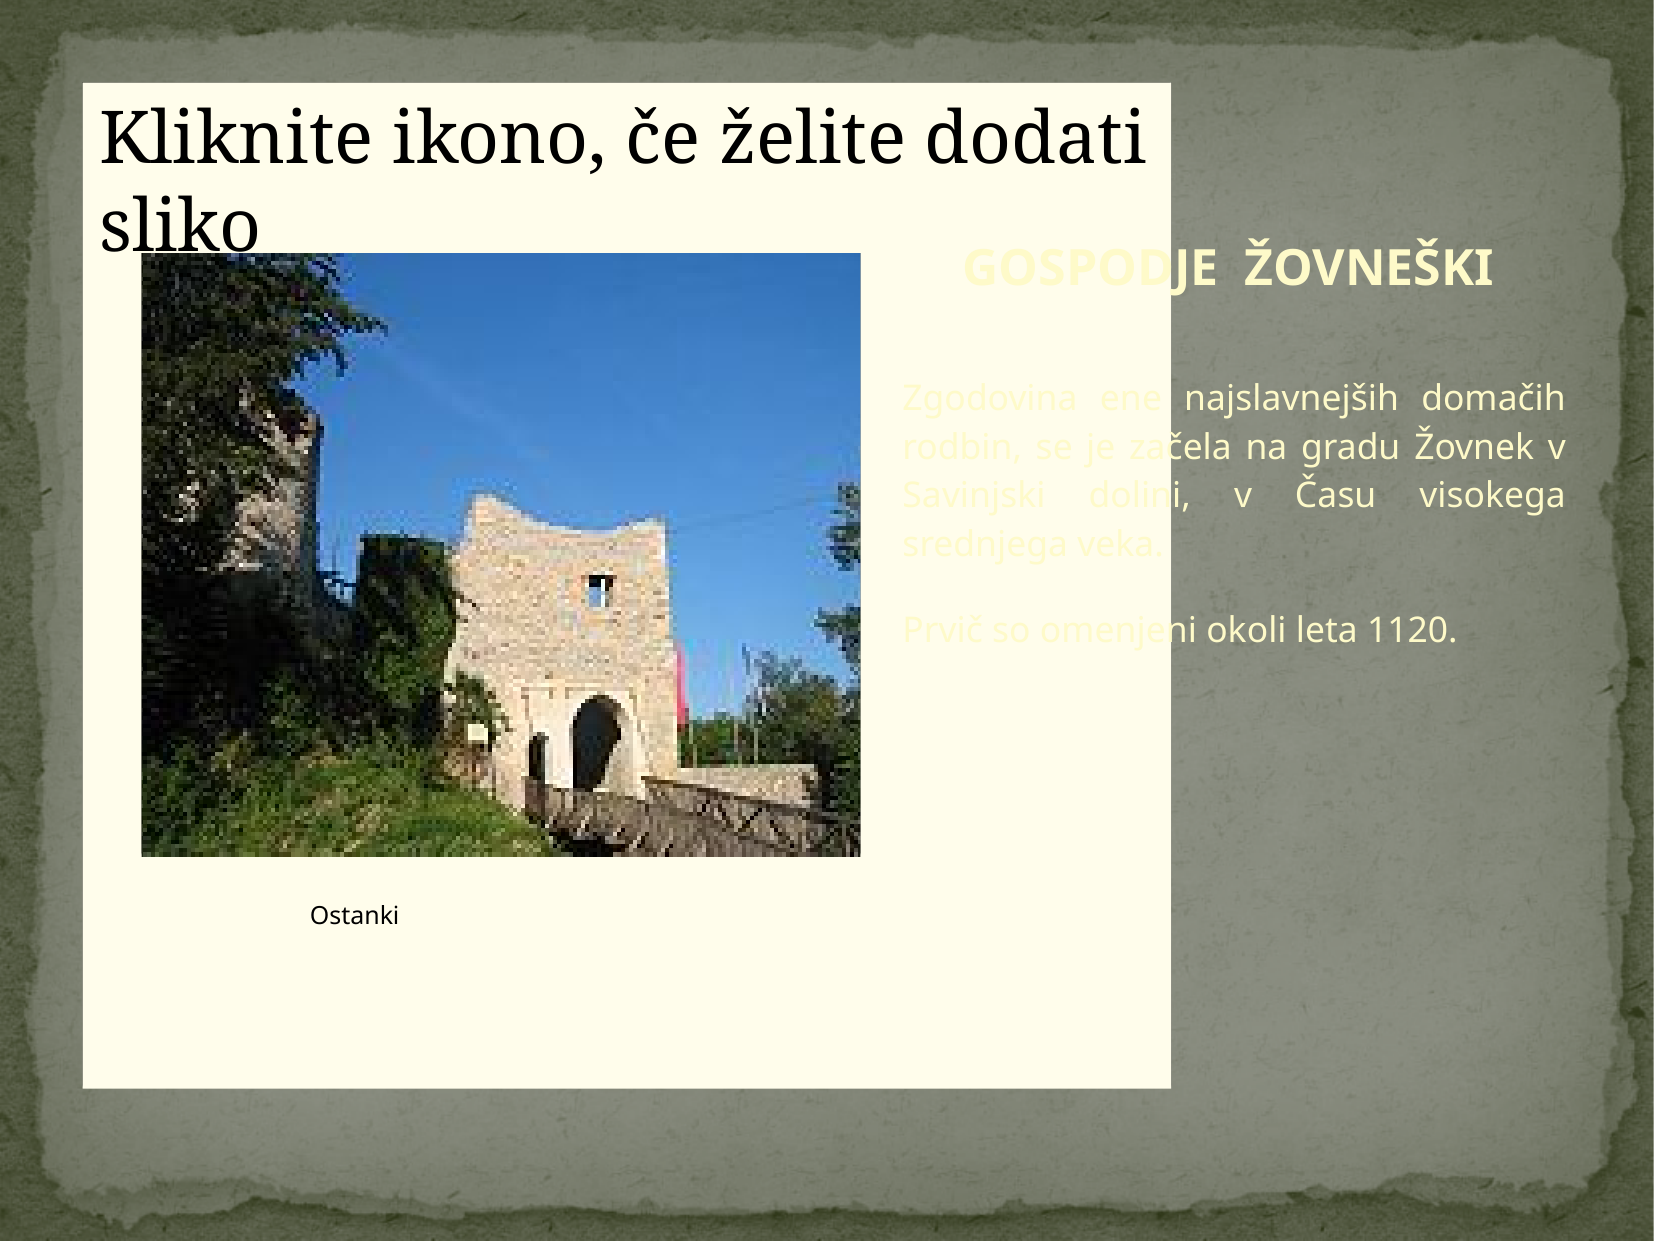

GOSPODJE ŽOVNEŠKI
Zgodovina ene najslavnejših domačih rodbin, se je začela na gradu Žovnek v Savinjski dolini, v Času visokega srednjega veka.
Prvič so omenjeni okoli leta 1120.
Ostanki